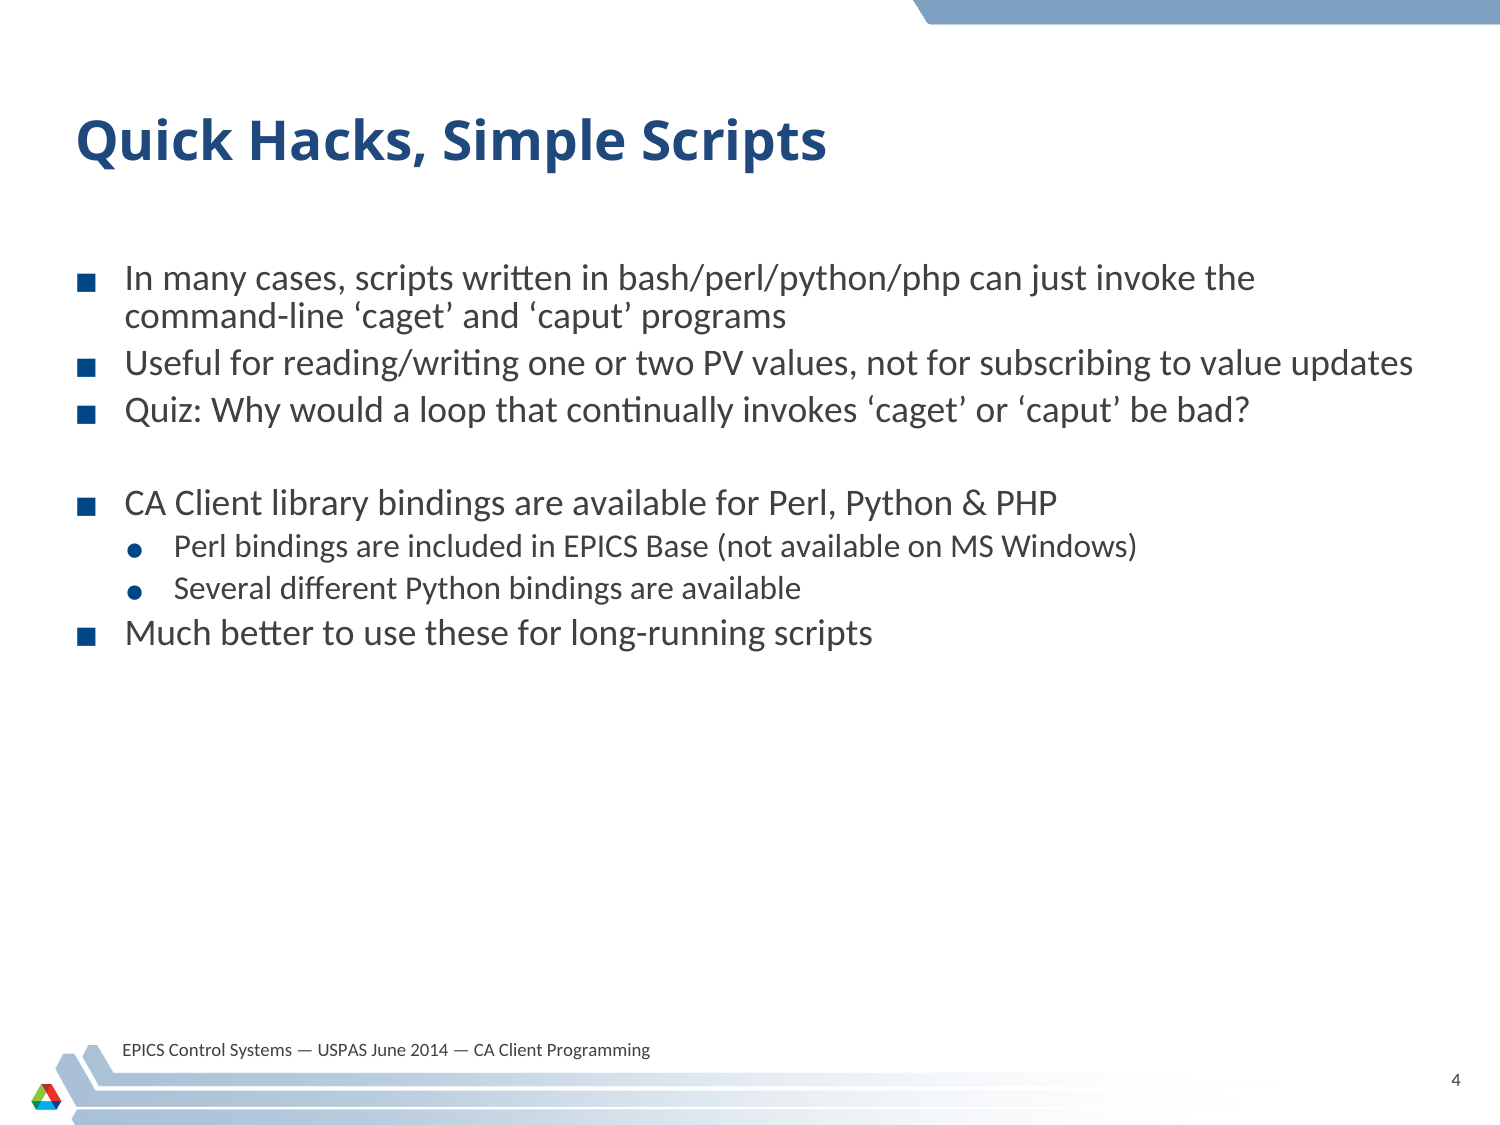

# Quick Hacks, Simple Scripts
In many cases, scripts written in bash/perl/python/php can just invoke the command-line ‘caget’ and ‘caput’ programs
Useful for reading/writing one or two PV values, not for subscribing to value updates
Quiz: Why would a loop that continually invokes ‘caget’ or ‘caput’ be bad?
CA Client library bindings are available for Perl, Python & PHP
Perl bindings are included in EPICS Base (not available on MS Windows)
Several different Python bindings are available
Much better to use these for long-running scripts
EPICS Control Systems — USPAS June 2014 — CA Client Programming
4